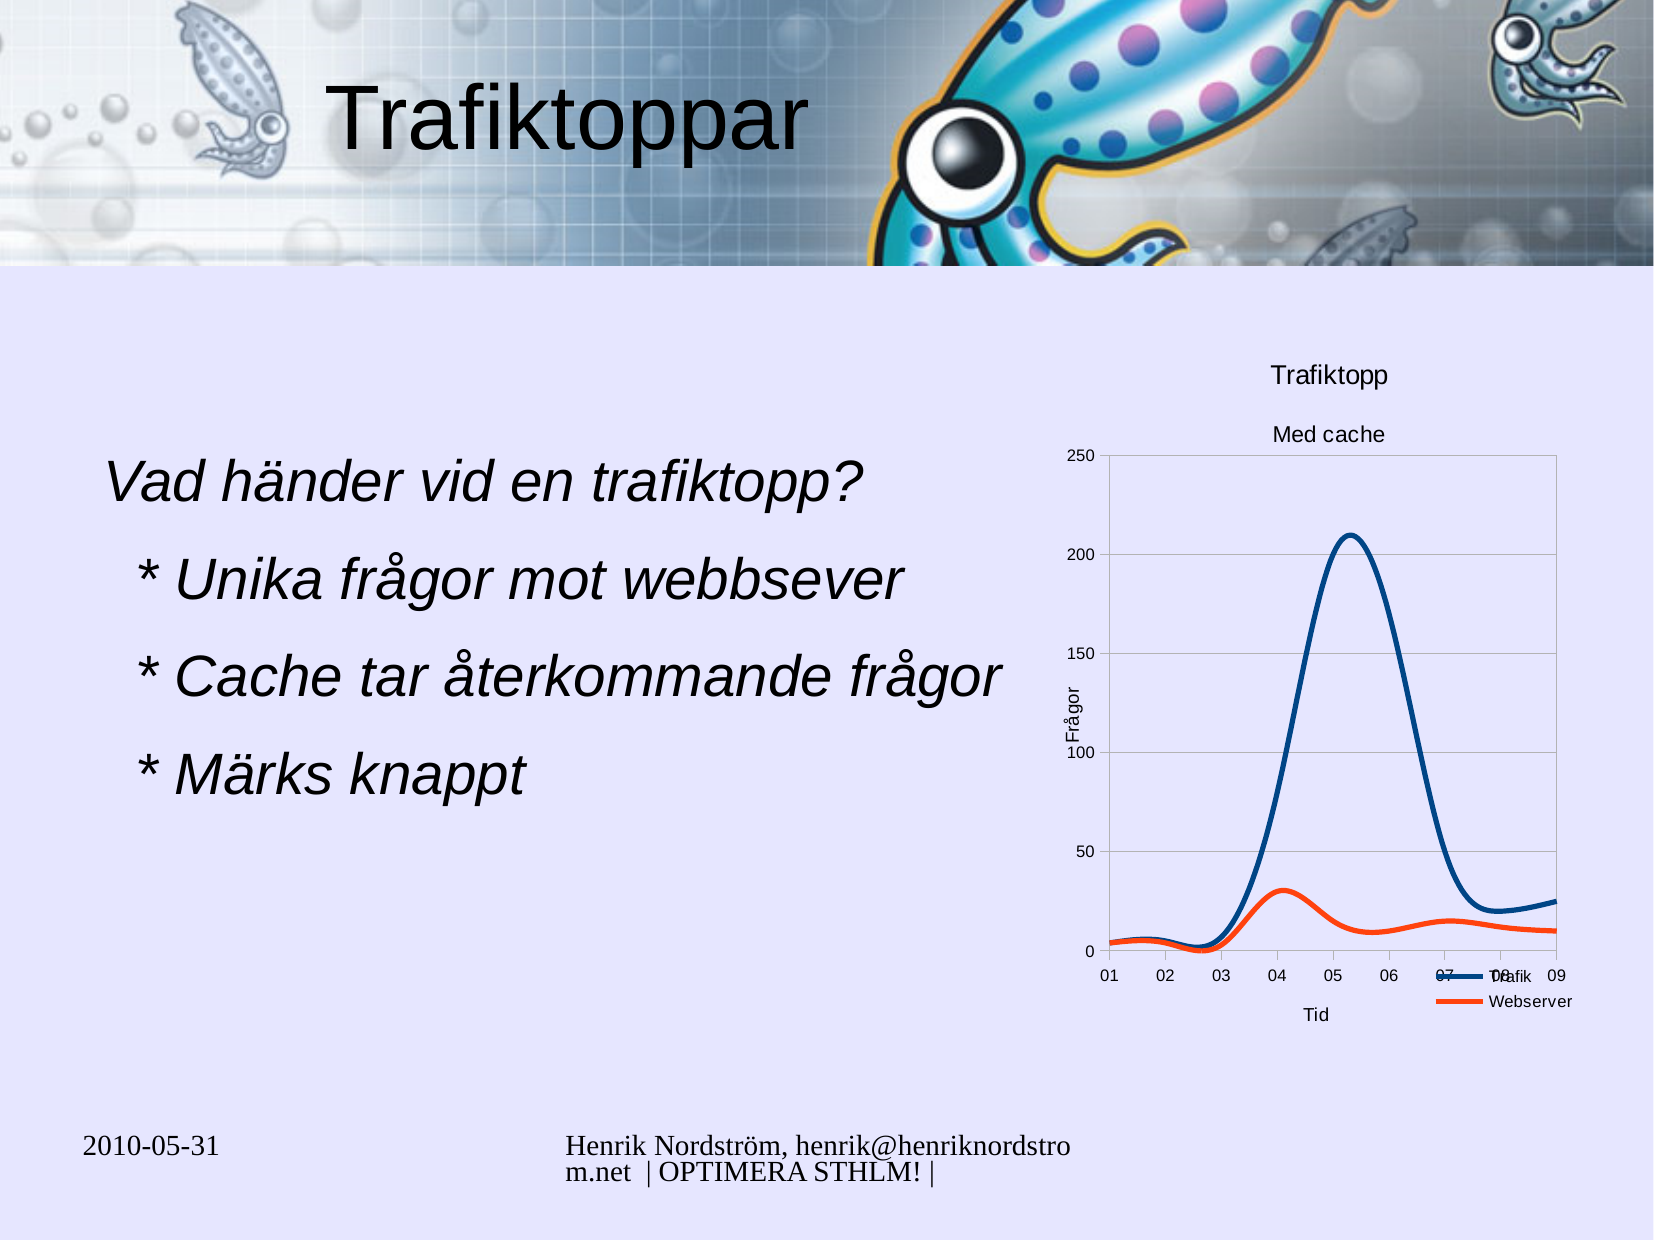

# Trafiktoppar
Vad händer vid en trafiktopp?
 * Unika frågor mot webbsever
 * Cache tar återkommande frågor
 * Märks knappt
### Chart: Trafiktopp
Med cache
| Category | Trafik | Webserver |
|---|---|---|
| 01 | 4.0 | 4.0 |
| 02 | 5.0 | 4.0 |
| 03 | 7.0 | 3.0 |
| 04 | 80.0 | 30.0 |
| 05 | 200.0 | 15.0 |
| 06 | 170.0 | 10.0 |
| 07 | 50.0 | 15.0 |
| 08 | 20.0 | 12.0 |
| 09 | 25.0 | 10.0 |2010-05-31
Henrik Nordström, henrik@henriknordstrom.net | OPTIMERA STHLM! |